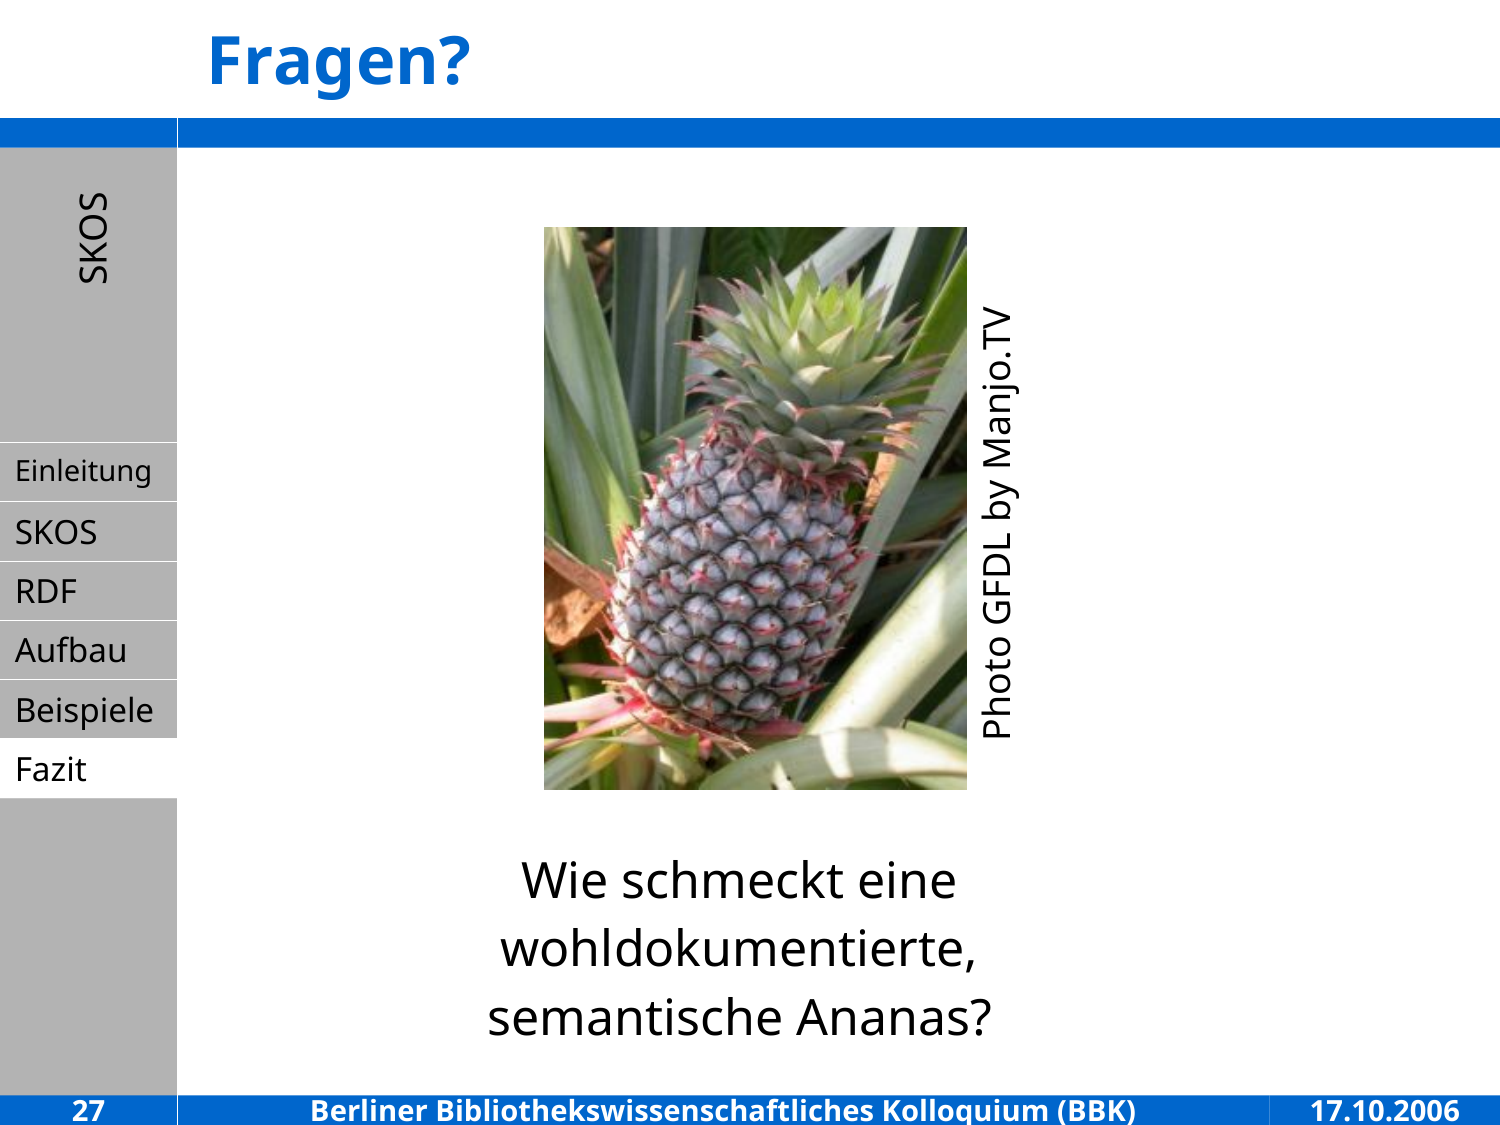

# Fragen?
Photo GFDL by Manjo.TV
Fazit
Fazit
Wie schmeckt eine
wohldokumentierte,
semantische Ananas?